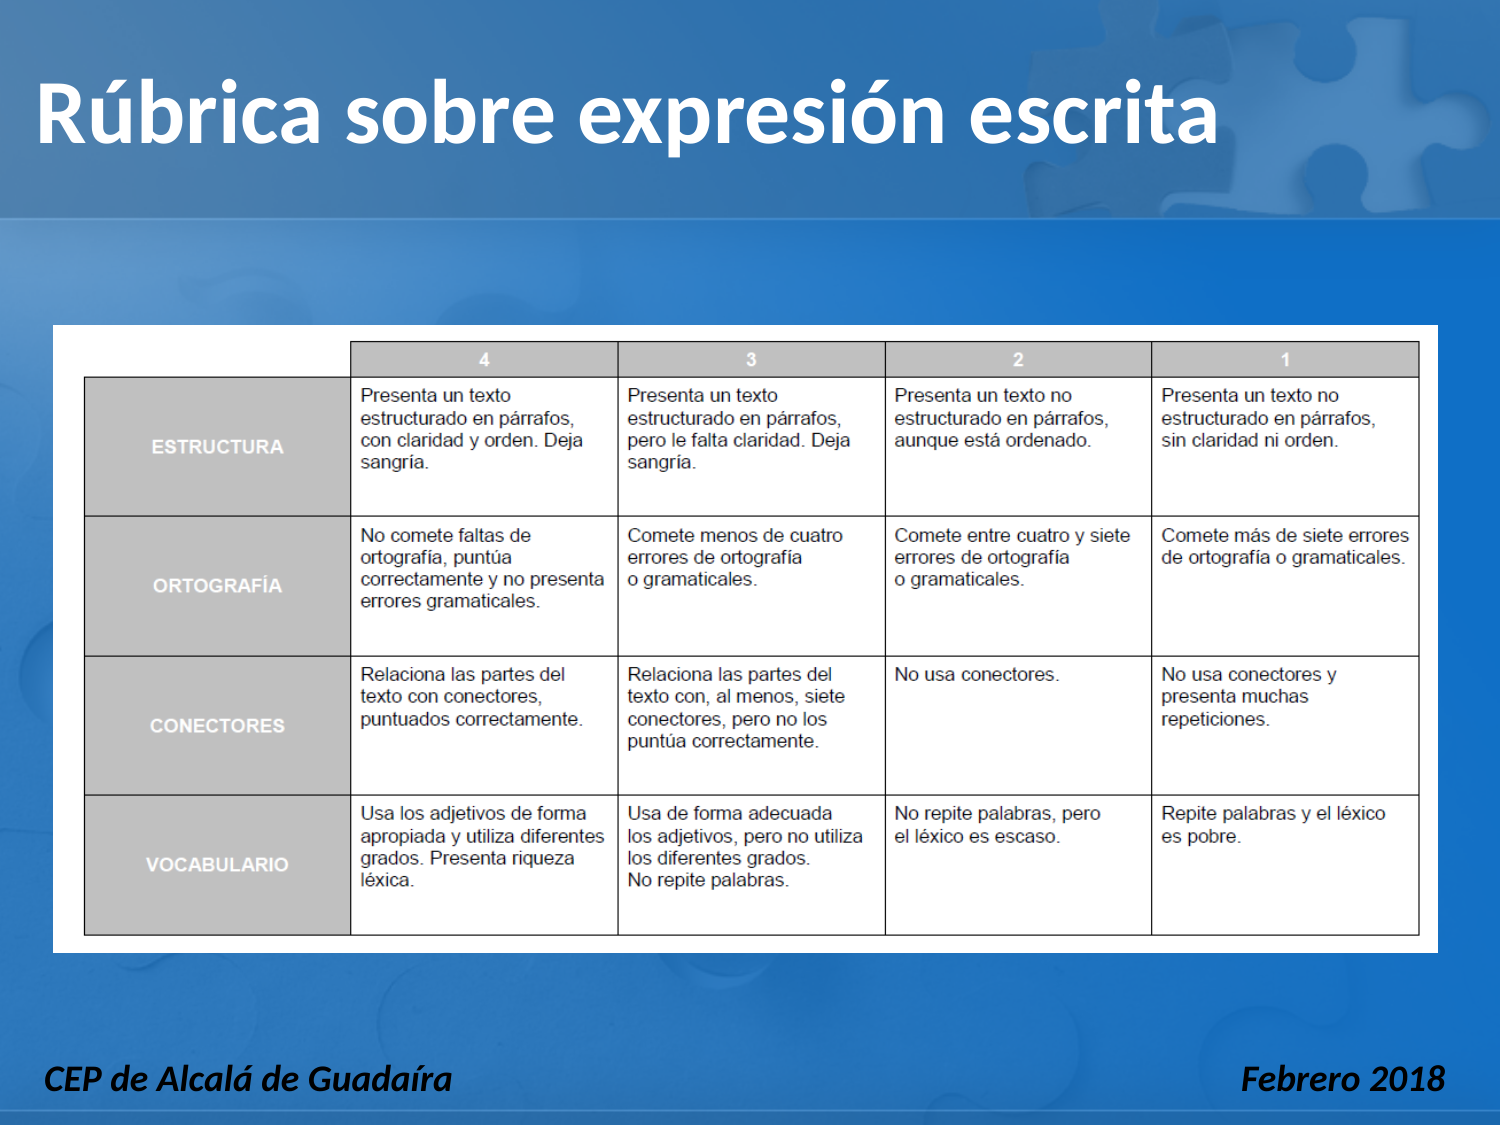

# Rúbrica sobre expresión escrita
CEP de Alcalá de Guadaíra Febrero 2018